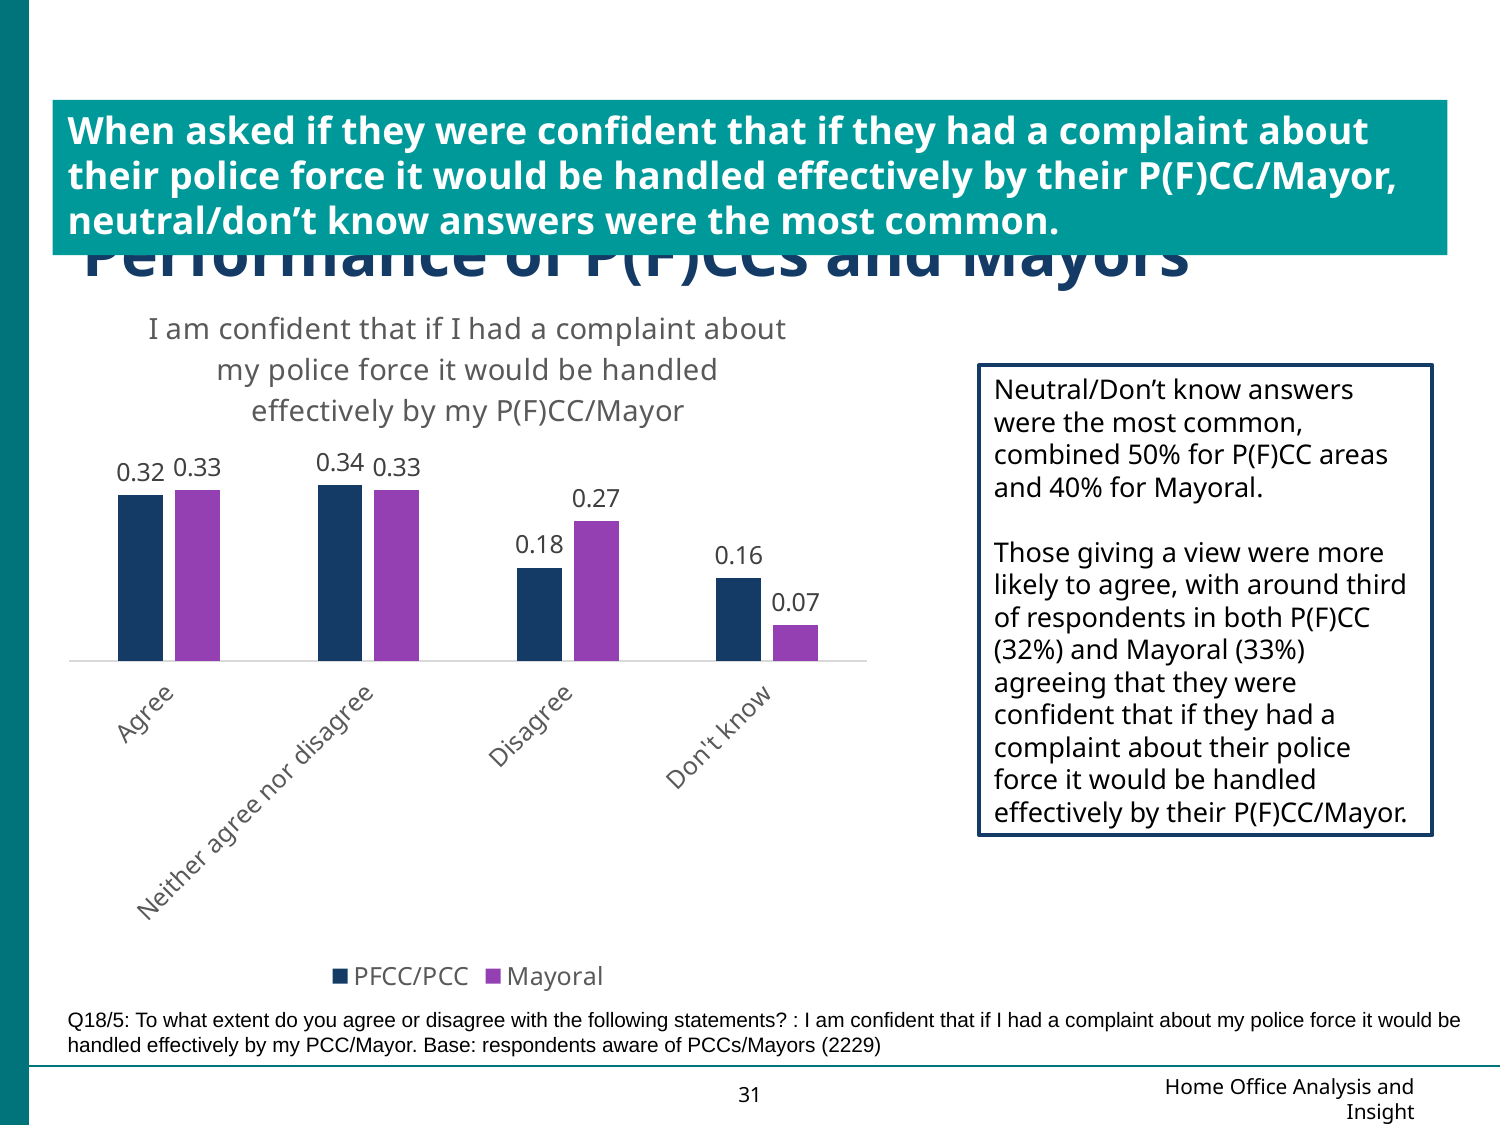

When asked if they were confident that if they had a complaint about their police force it would be handled effectively by their P(F)CC/Mayor, neutral/don’t know answers were the most common.
# Performance of P(F)CCs and Mayors
### Chart: I am confident that if I had a complaint about my police force it would be handled effectively by my P(F)CC/Mayor
| Category | PFCC/PCC | Mayoral |
|---|---|---|
| Agree | 0.32 | 0.33 |
| Neither agree nor disagree | 0.34 | 0.33 |
| Disagree | 0.18 | 0.27 |
| Don't know | 0.16 | 0.07 |Neutral/Don’t know answers were the most common, combined 50% for P(F)CC areas and 40% for Mayoral.
Those giving a view were more likely to agree, with around third of respondents in both P(F)CC (32%) and Mayoral (33%) agreeing that they were confident that if they had a complaint about their police force it would be handled effectively by their P(F)CC/Mayor.
Q18/5: To what extent do you agree or disagree with the following statements? : I am confident that if I had a complaint about my police force it would be handled effectively by my PCC/Mayor. Base: respondents aware of PCCs/Mayors (2229)